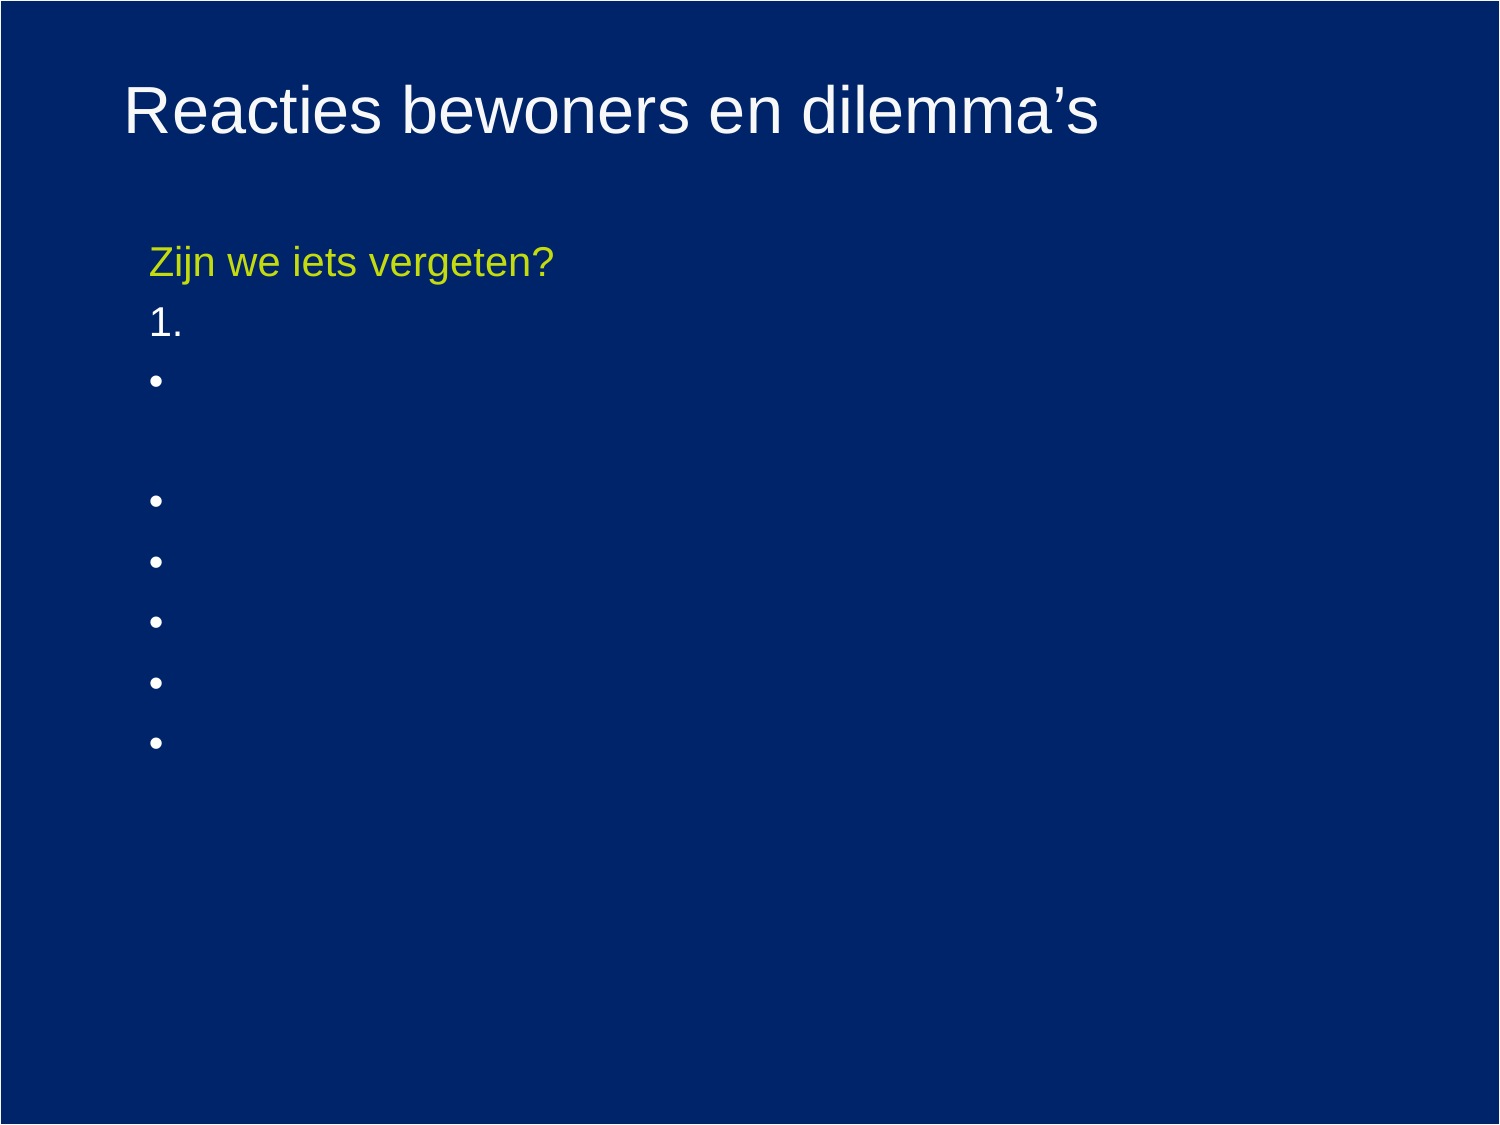

# Reacties bewoners en dilemma’s
Zijn we iets vergeten?